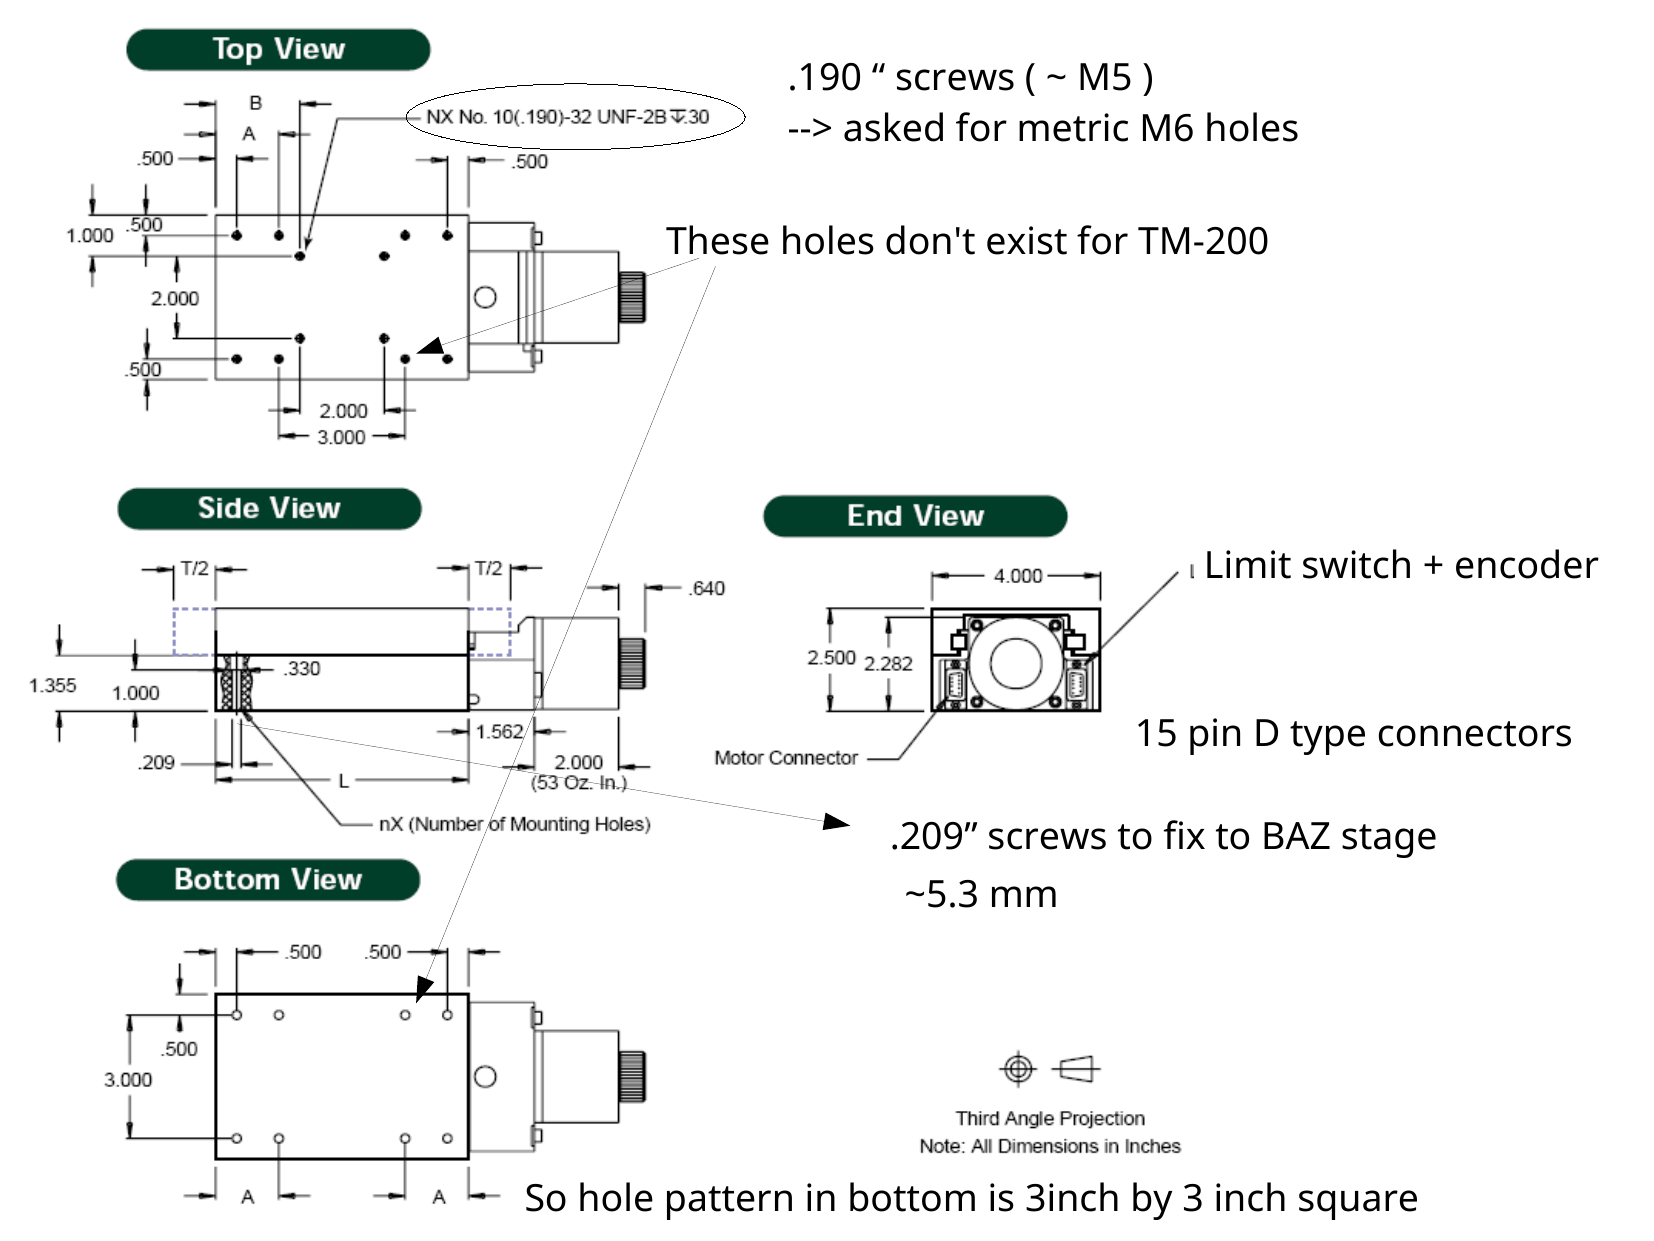

.190 “ screws ( ~ M5 )
--> asked for metric M6 holes
These holes don't exist for TM-200
Limit switch + encoder
15 pin D type connectors
.209” screws to fix to BAZ stage
~5.3 mm
So hole pattern in bottom is 3inch by 3 inch square